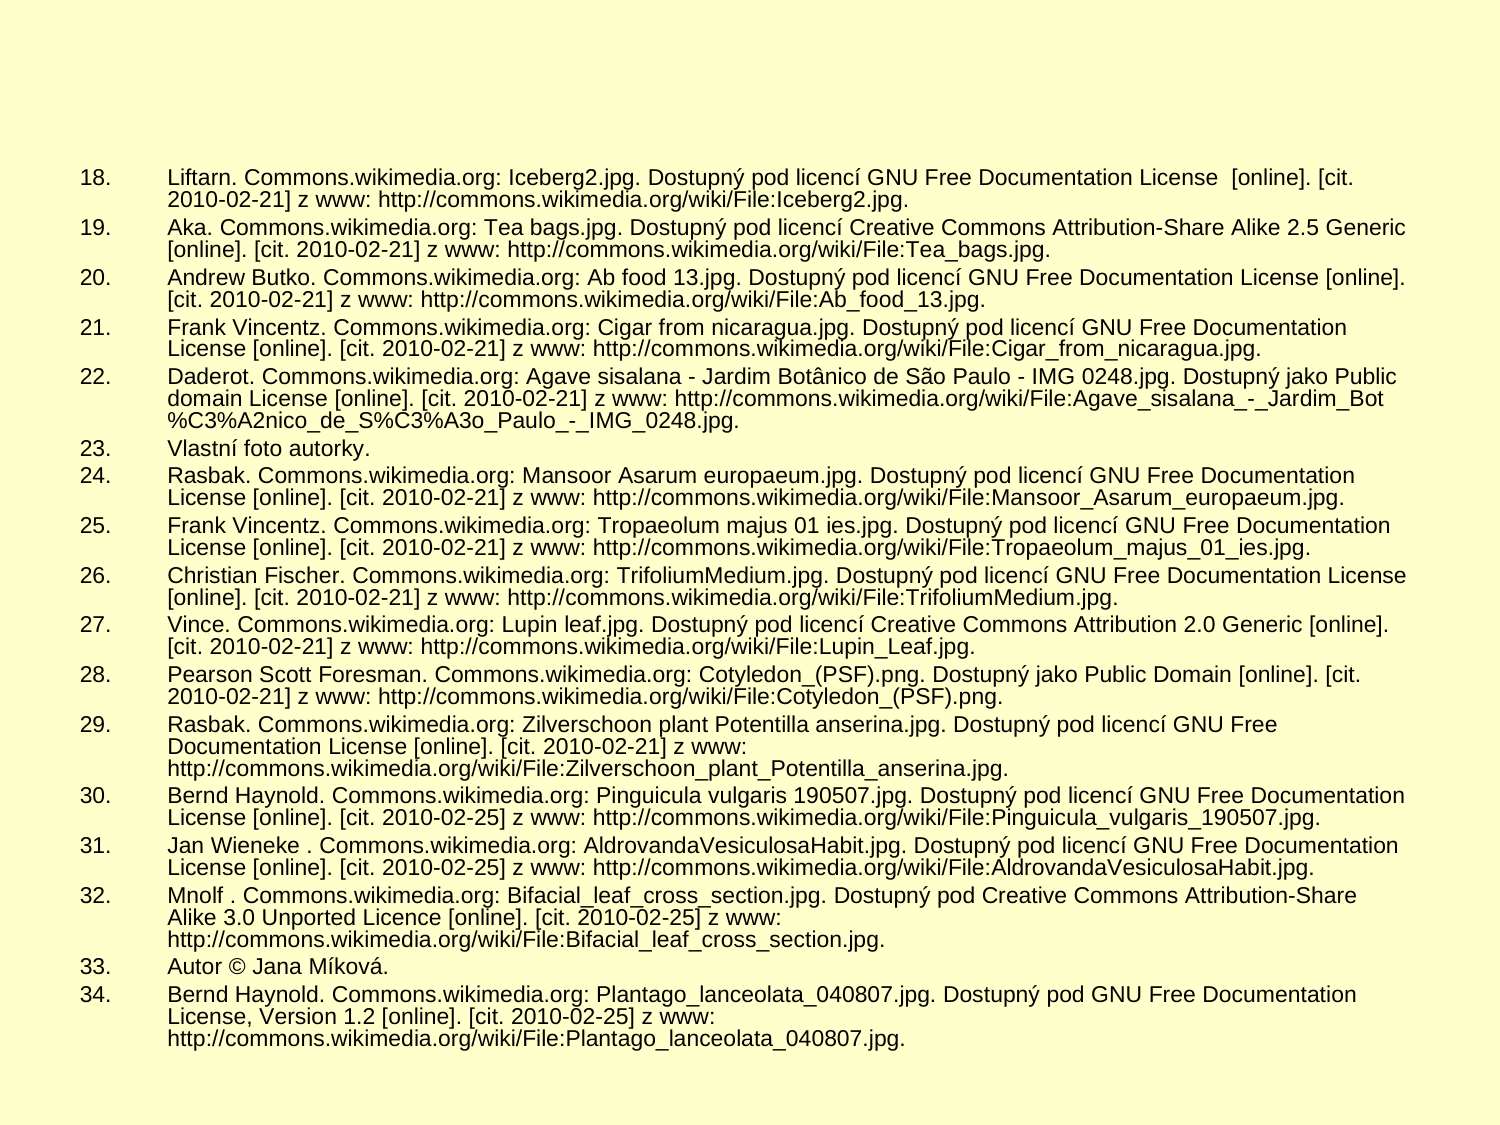

# Liftarn. Commons.wikimedia.org: Iceberg2.jpg. Dostupný pod licencí GNU Free Documentation License [online]. [cit. 2010-02-21] z www: http://commons.wikimedia.org/wiki/File:Iceberg2.jpg.
Aka. Commons.wikimedia.org: Tea bags.jpg. Dostupný pod licencí Creative Commons Attribution-Share Alike 2.5 Generic [online]. [cit. 2010-02-21] z www: http://commons.wikimedia.org/wiki/File:Tea_bags.jpg.
Andrew Butko. Commons.wikimedia.org: Ab food 13.jpg. Dostupný pod licencí GNU Free Documentation License [online]. [cit. 2010-02-21] z www: http://commons.wikimedia.org/wiki/File:Ab_food_13.jpg.
Frank Vincentz. Commons.wikimedia.org: Cigar from nicaragua.jpg. Dostupný pod licencí GNU Free Documentation License [online]. [cit. 2010-02-21] z www: http://commons.wikimedia.org/wiki/File:Cigar_from_nicaragua.jpg.
Daderot. Commons.wikimedia.org: Agave sisalana - Jardim Botânico de São Paulo - IMG 0248.jpg. Dostupný jako Public domain License [online]. [cit. 2010-02-21] z www: http://commons.wikimedia.org/wiki/File:Agave_sisalana_-_Jardim_Bot%C3%A2nico_de_S%C3%A3o_Paulo_-_IMG_0248.jpg.
Vlastní foto autorky.
Rasbak. Commons.wikimedia.org: Mansoor Asarum europaeum.jpg. Dostupný pod licencí GNU Free Documentation License [online]. [cit. 2010-02-21] z www: http://commons.wikimedia.org/wiki/File:Mansoor_Asarum_europaeum.jpg.
Frank Vincentz. Commons.wikimedia.org: Tropaeolum majus 01 ies.jpg. Dostupný pod licencí GNU Free Documentation License [online]. [cit. 2010-02-21] z www: http://commons.wikimedia.org/wiki/File:Tropaeolum_majus_01_ies.jpg.
Christian Fischer. Commons.wikimedia.org: TrifoliumMedium.jpg. Dostupný pod licencí GNU Free Documentation License [online]. [cit. 2010-02-21] z www: http://commons.wikimedia.org/wiki/File:TrifoliumMedium.jpg.
Vince. Commons.wikimedia.org: Lupin leaf.jpg. Dostupný pod licencí Creative Commons Attribution 2.0 Generic [online]. [cit. 2010-02-21] z www: http://commons.wikimedia.org/wiki/File:Lupin_Leaf.jpg.
Pearson Scott Foresman. Commons.wikimedia.org: Cotyledon_(PSF).png. Dostupný jako Public Domain [online]. [cit. 2010-02-21] z www: http://commons.wikimedia.org/wiki/File:Cotyledon_(PSF).png.
Rasbak. Commons.wikimedia.org: Zilverschoon plant Potentilla anserina.jpg. Dostupný pod licencí GNU Free Documentation License [online]. [cit. 2010-02-21] z www: http://commons.wikimedia.org/wiki/File:Zilverschoon_plant_Potentilla_anserina.jpg.
Bernd Haynold. Commons.wikimedia.org: Pinguicula vulgaris 190507.jpg. Dostupný pod licencí GNU Free Documentation License [online]. [cit. 2010-02-25] z www: http://commons.wikimedia.org/wiki/File:Pinguicula_vulgaris_190507.jpg.
Jan Wieneke . Commons.wikimedia.org: AldrovandaVesiculosaHabit.jpg. Dostupný pod licencí GNU Free Documentation License [online]. [cit. 2010-02-25] z www: http://commons.wikimedia.org/wiki/File:AldrovandaVesiculosaHabit.jpg.
Mnolf . Commons.wikimedia.org: Bifacial_leaf_cross_section.jpg. Dostupný pod Creative Commons Attribution-Share Alike 3.0 Unported Licence [online]. [cit. 2010-02-25] z www: http://commons.wikimedia.org/wiki/File:Bifacial_leaf_cross_section.jpg.
Autor © Jana Míková.
34.	Bernd Haynold. Commons.wikimedia.org: Plantago_lanceolata_040807.jpg. Dostupný pod GNU Free Documentation License, Version 1.2 [online]. [cit. 2010-02-25] z www: http://commons.wikimedia.org/wiki/File:Plantago_lanceolata_040807.jpg.